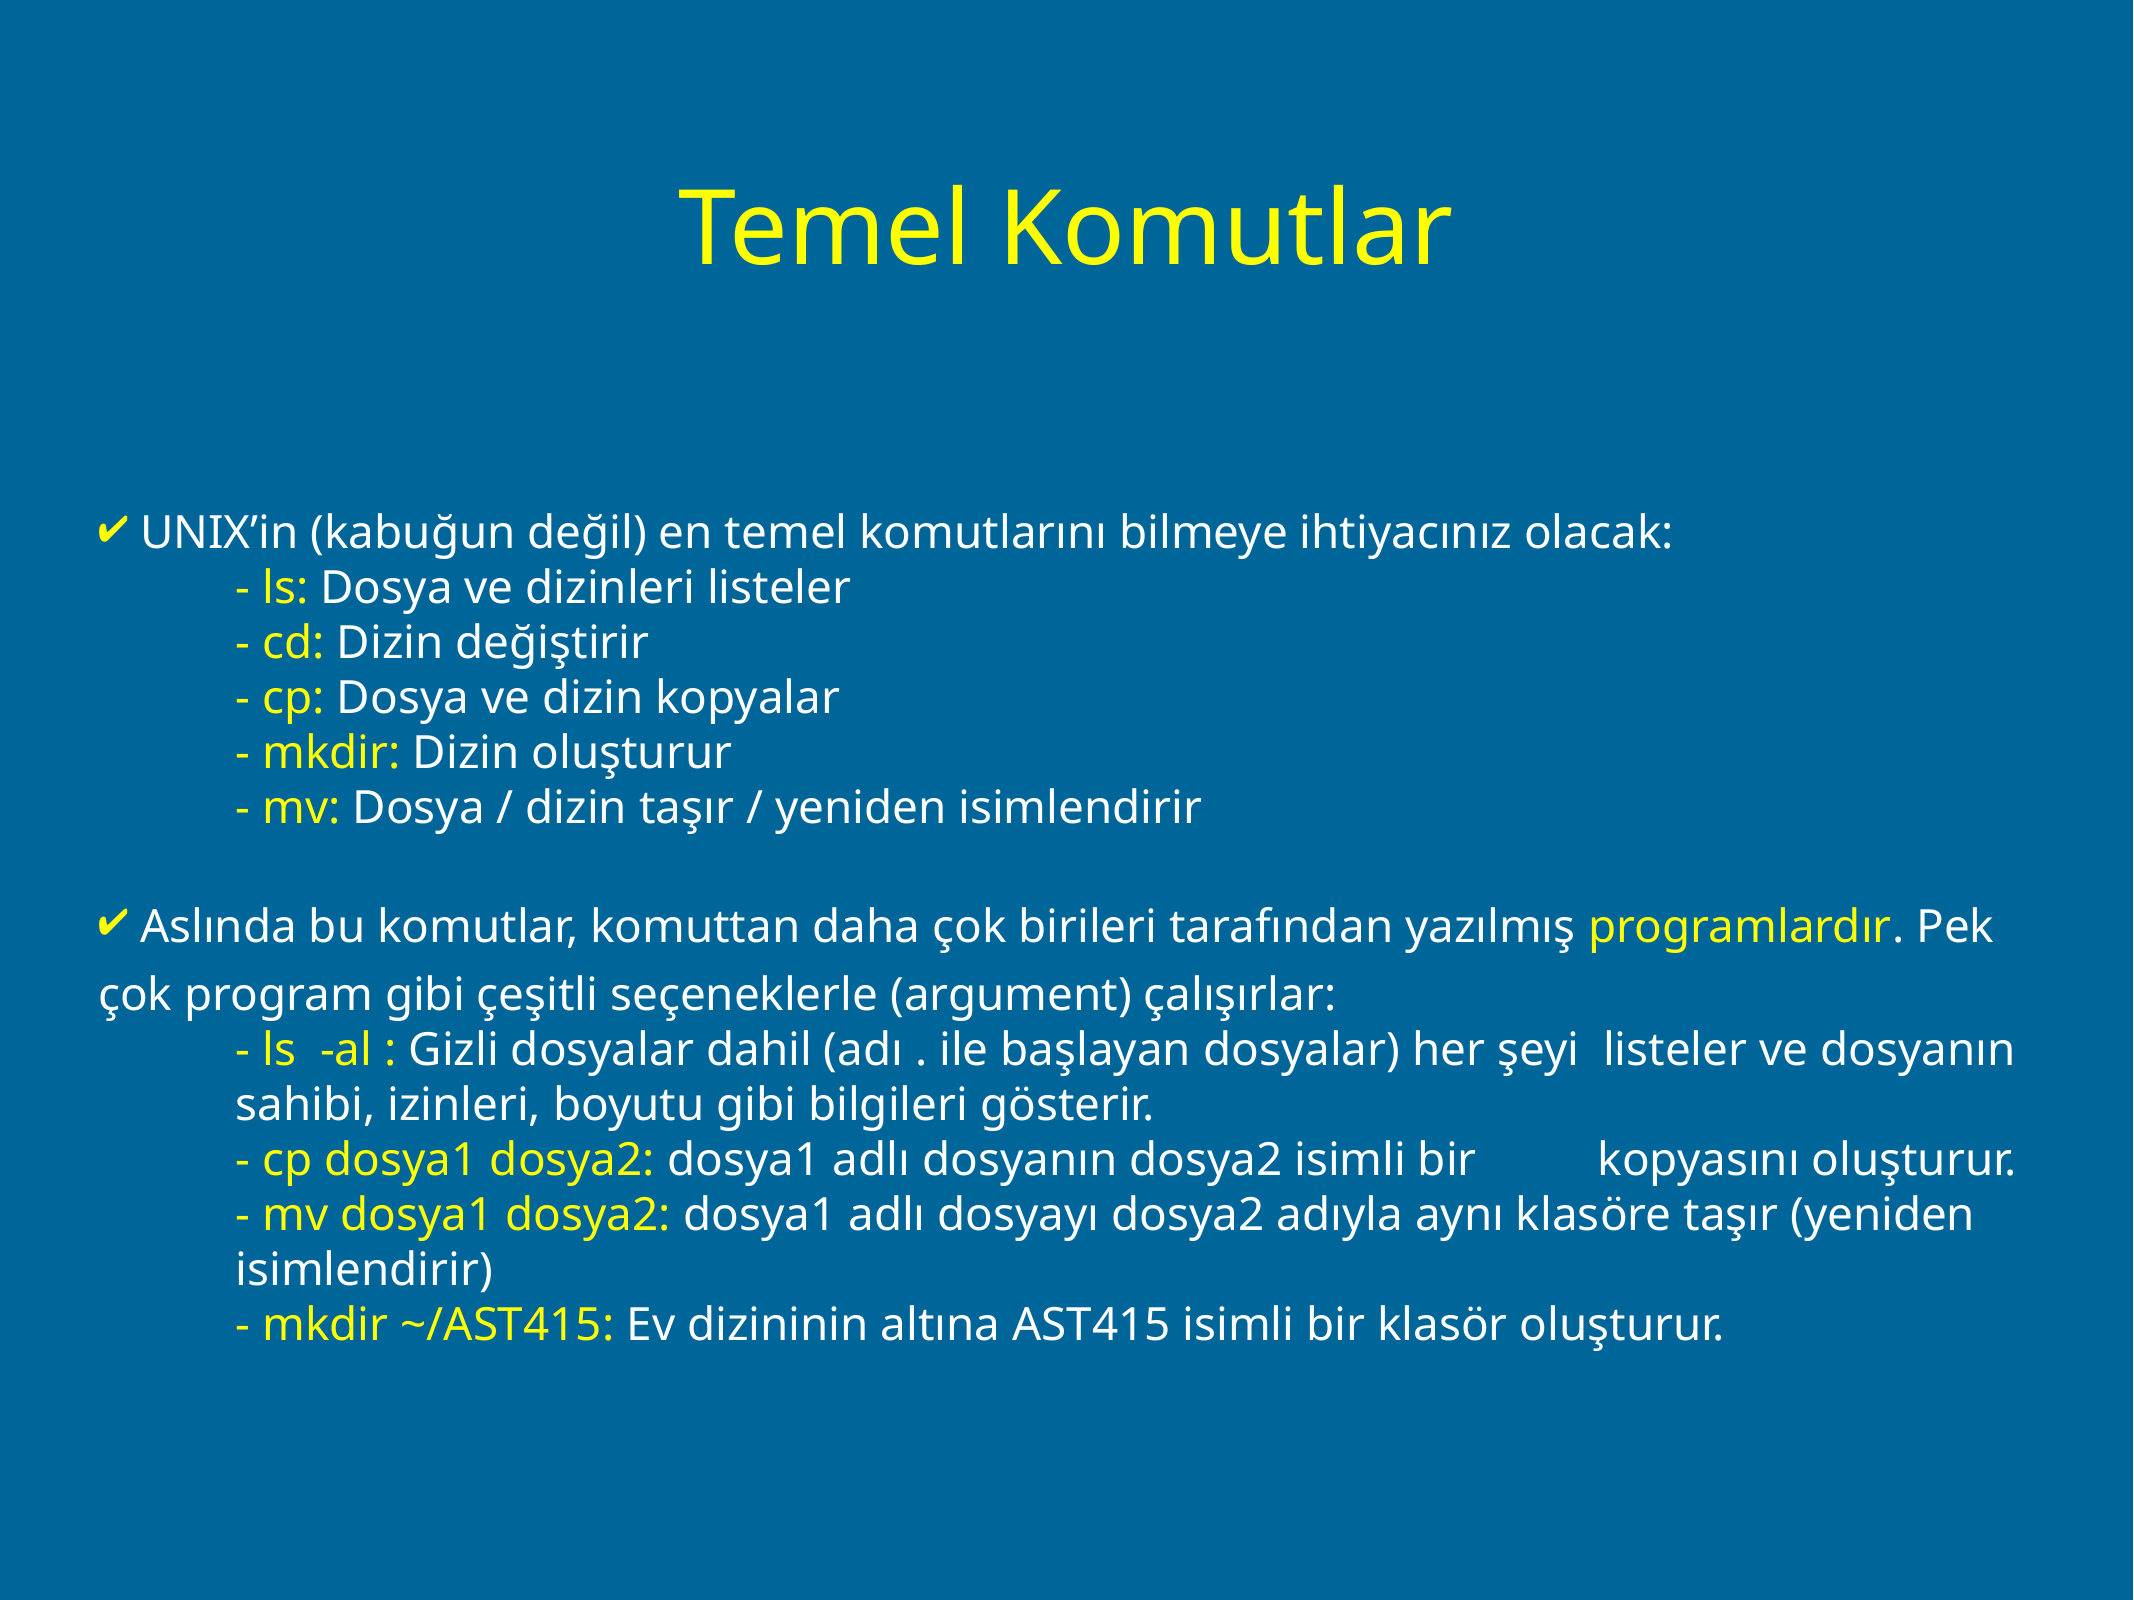

# Temel Komutlar
 UNIX’in (kabuğun değil) en temel komutlarını bilmeye ihtiyacınız olacak:
	- ls: Dosya ve dizinleri listeler
	- cd: Dizin değiştirir
	- cp: Dosya ve dizin kopyalar
	- mkdir: Dizin oluşturur
	- mv: Dosya / dizin taşır / yeniden isimlendirir
 Aslında bu komutlar, komuttan daha çok birileri tarafından yazılmış programlardır. Pek çok program gibi çeşitli seçeneklerle (argument) çalışırlar:
	- ls -al : Gizli dosyalar dahil (adı . ile başlayan dosyalar) her şeyi listeler ve dosyanın sahibi, izinleri, boyutu gibi bilgileri gösterir.
	- cp dosya1 dosya2: dosya1 adlı dosyanın dosya2 isimli bir 	kopyasını oluşturur.
	- mv dosya1 dosya2: dosya1 adlı dosyayı dosya2 adıyla aynı klasöre taşır (yeniden isimlendirir)
	- mkdir ~/AST415: Ev dizininin altına AST415 isimli bir klasör oluşturur.